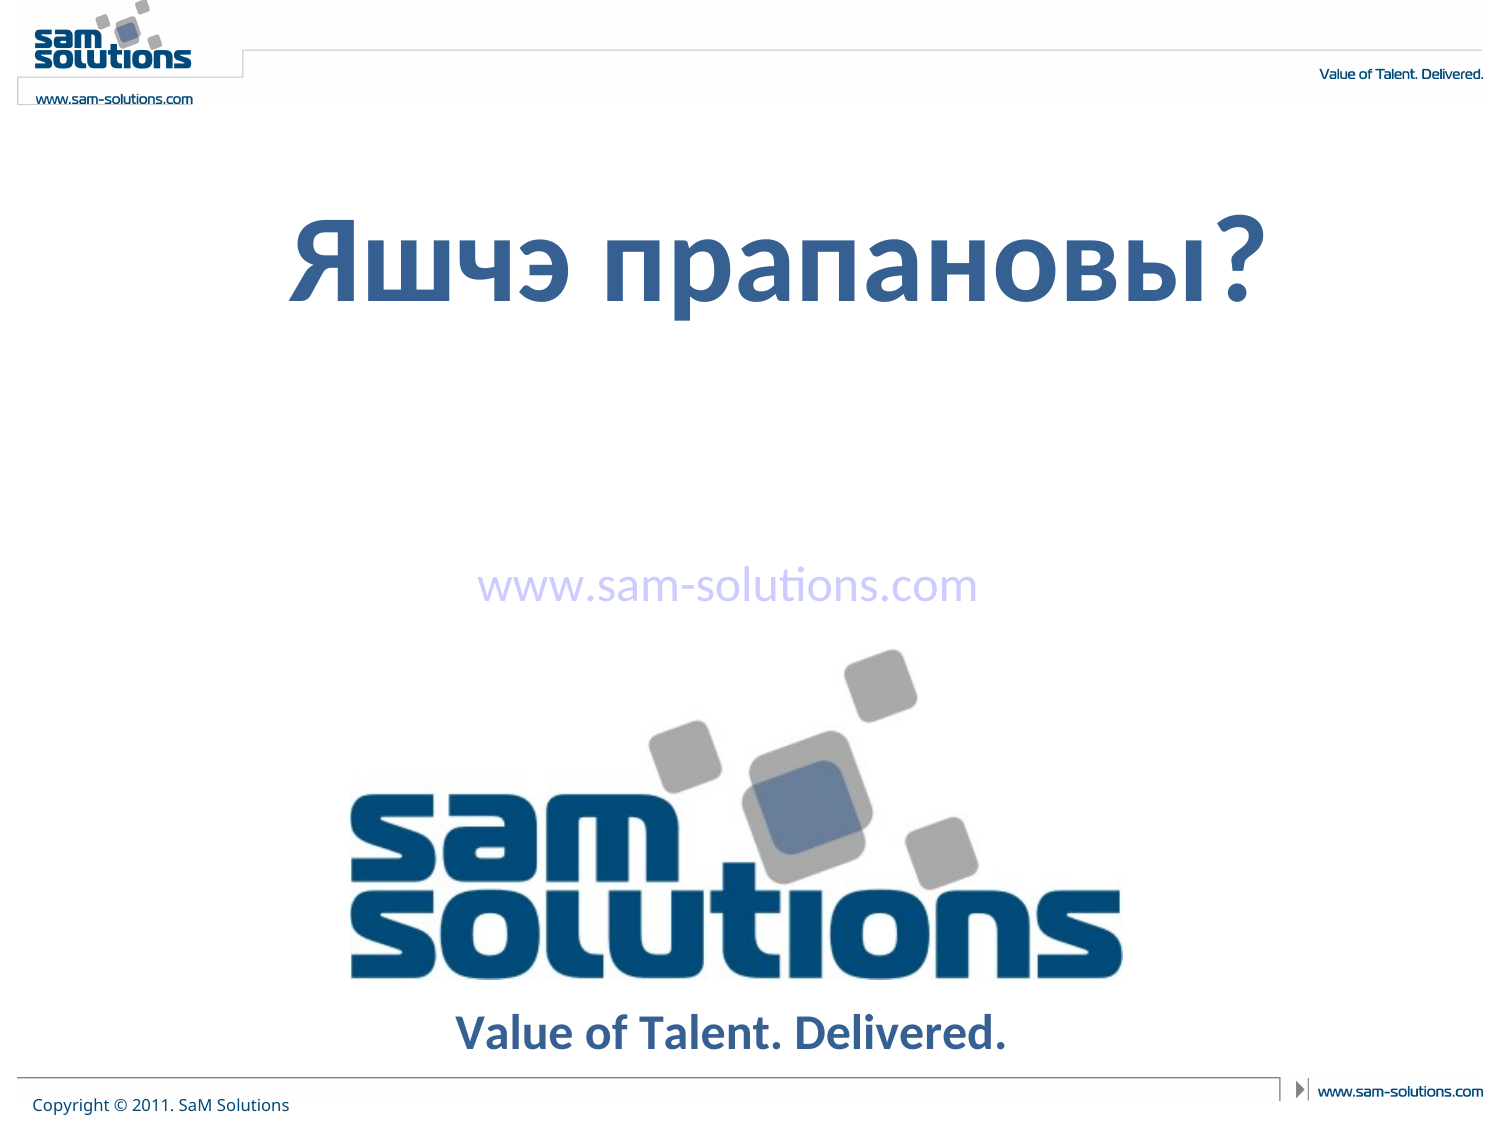

Яшчэ прапановы?
www.sam-solutions.com
Value of Talent. Delivered.
Copyright © 2011. SaM Solutions